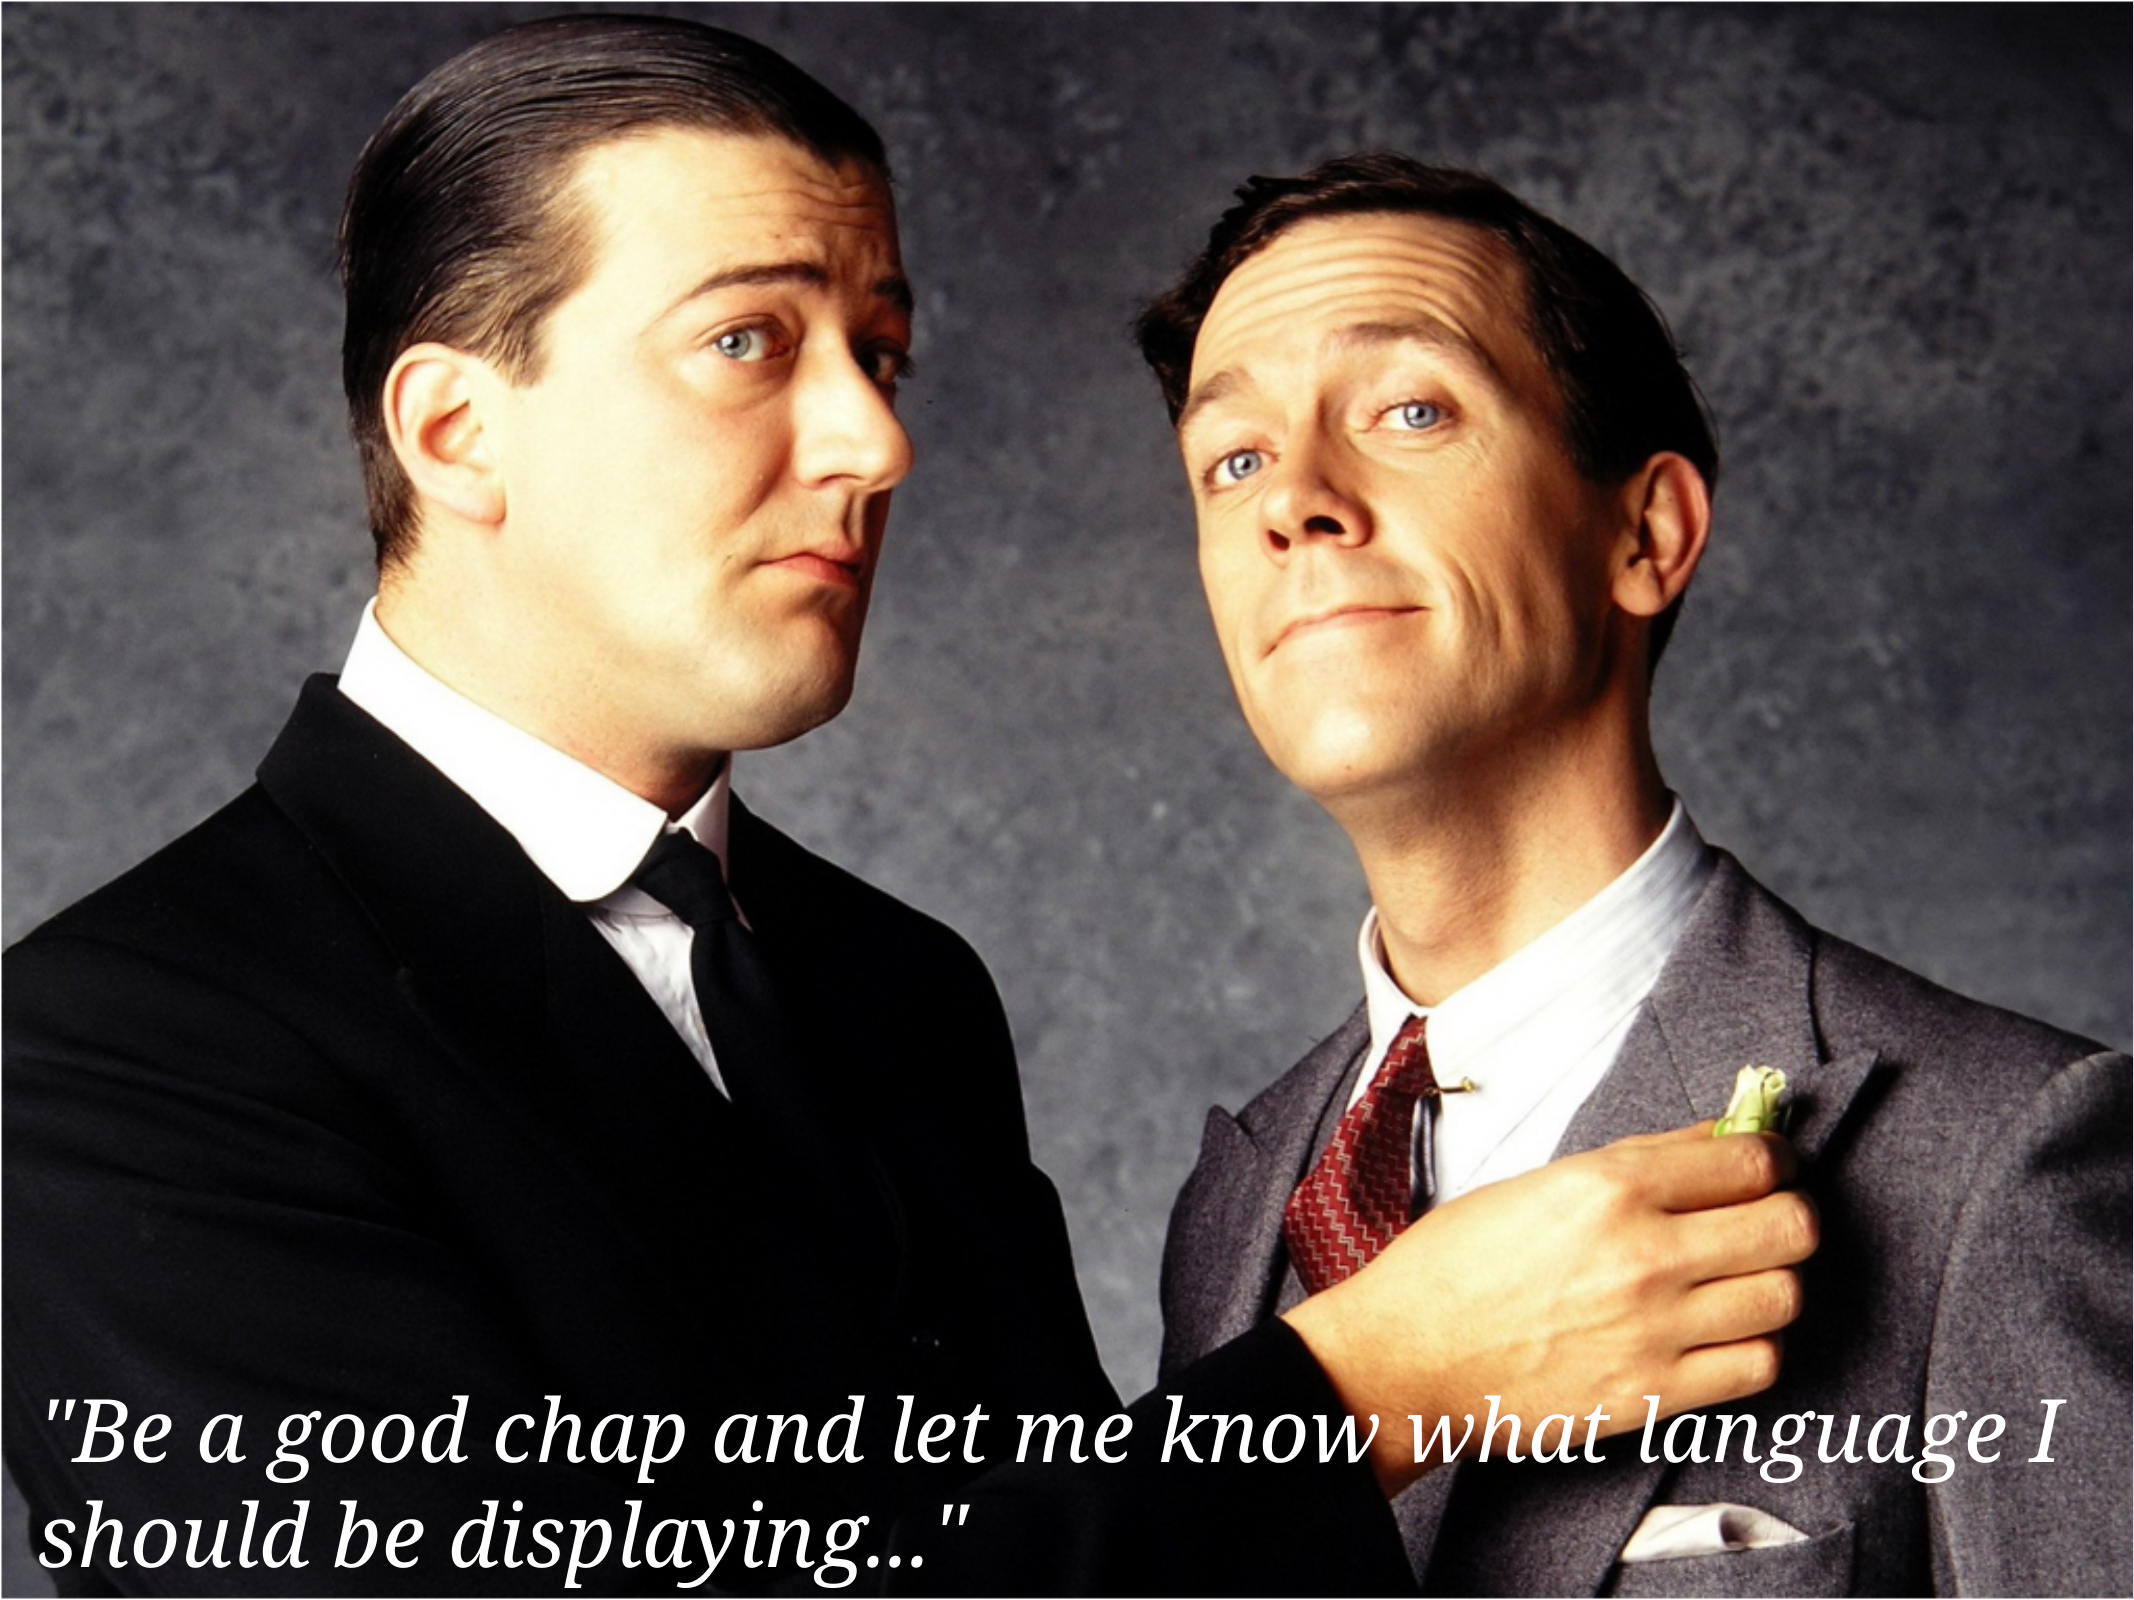

# "Be a good chap and let me know what language I should be displaying..."